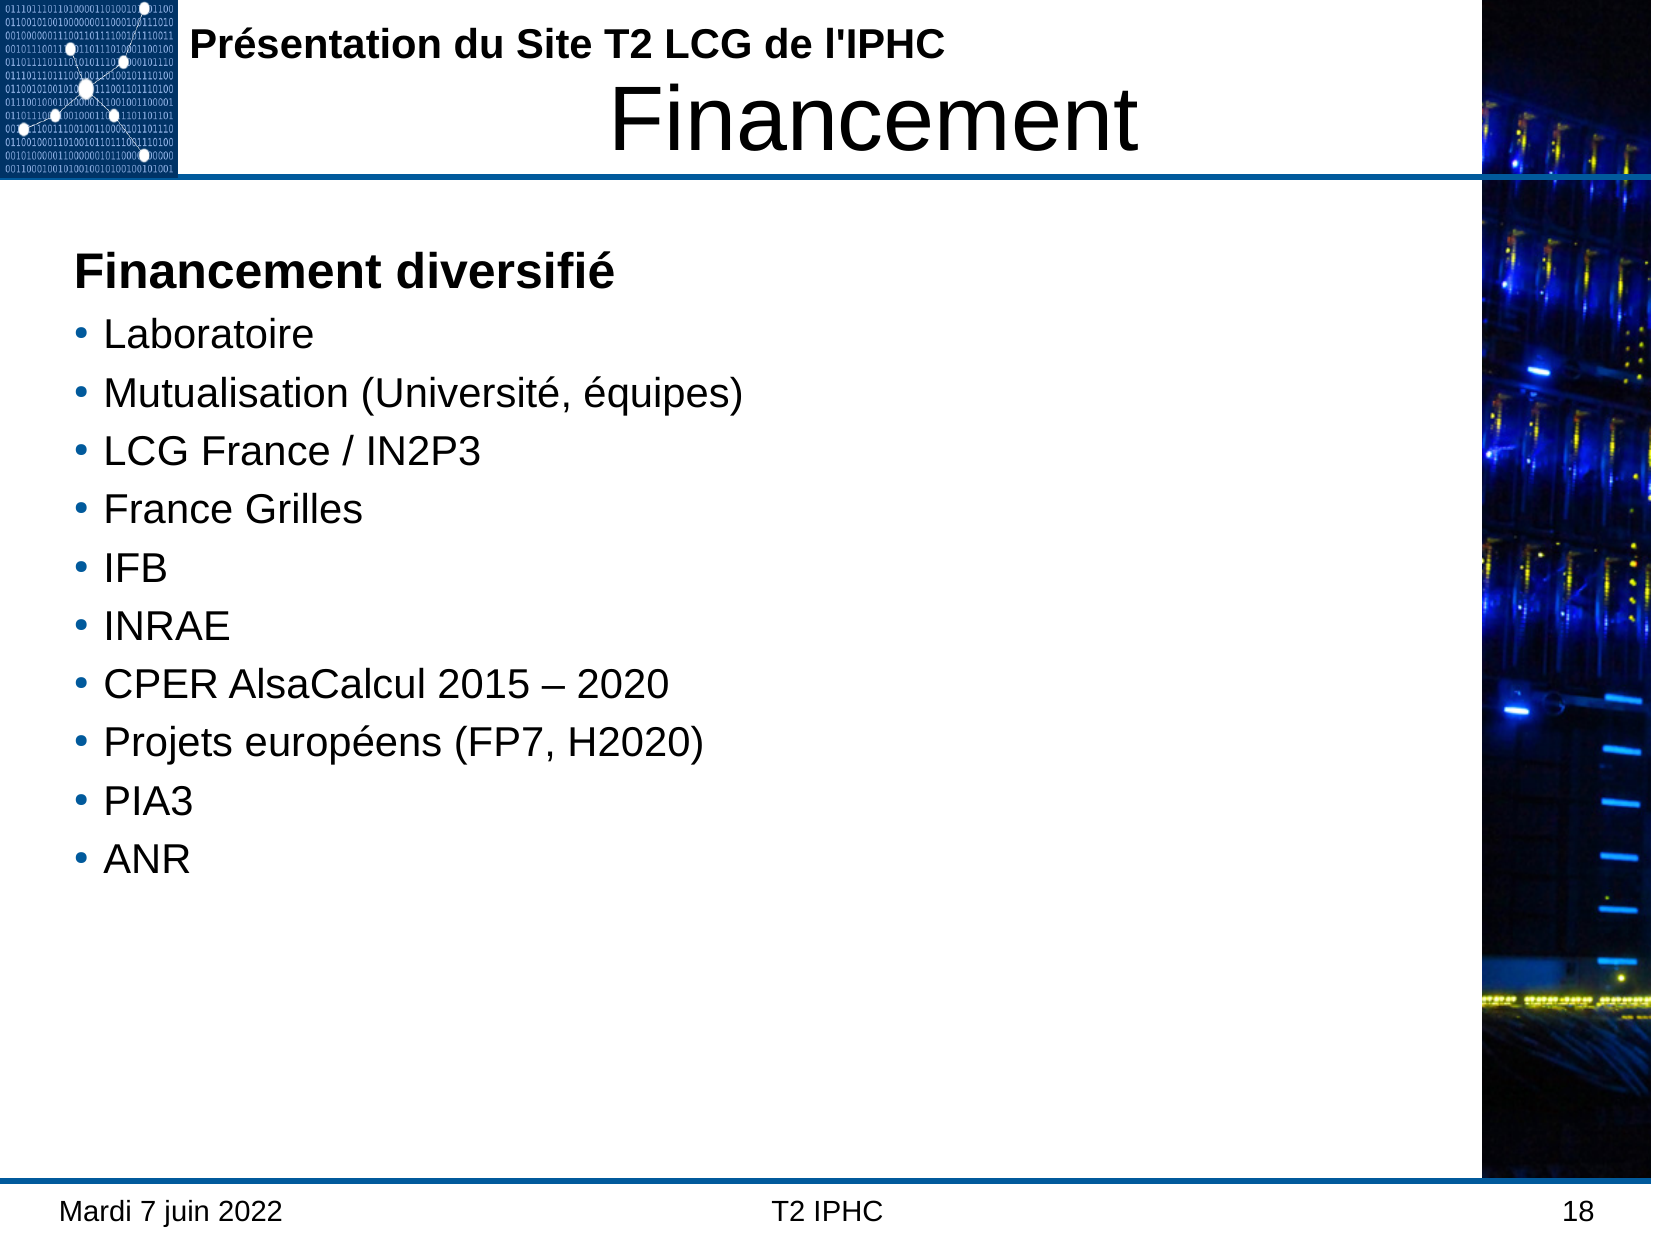

# Financement
Financement diversifié
Laboratoire
Mutualisation (Université, équipes)
LCG France / IN2P3
France Grilles
IFB
INRAE
CPER AlsaCalcul 2015 – 2020
Projets européens (FP7, H2020)
PIA3
ANR
30 juin 2016
T2 IPHC
18